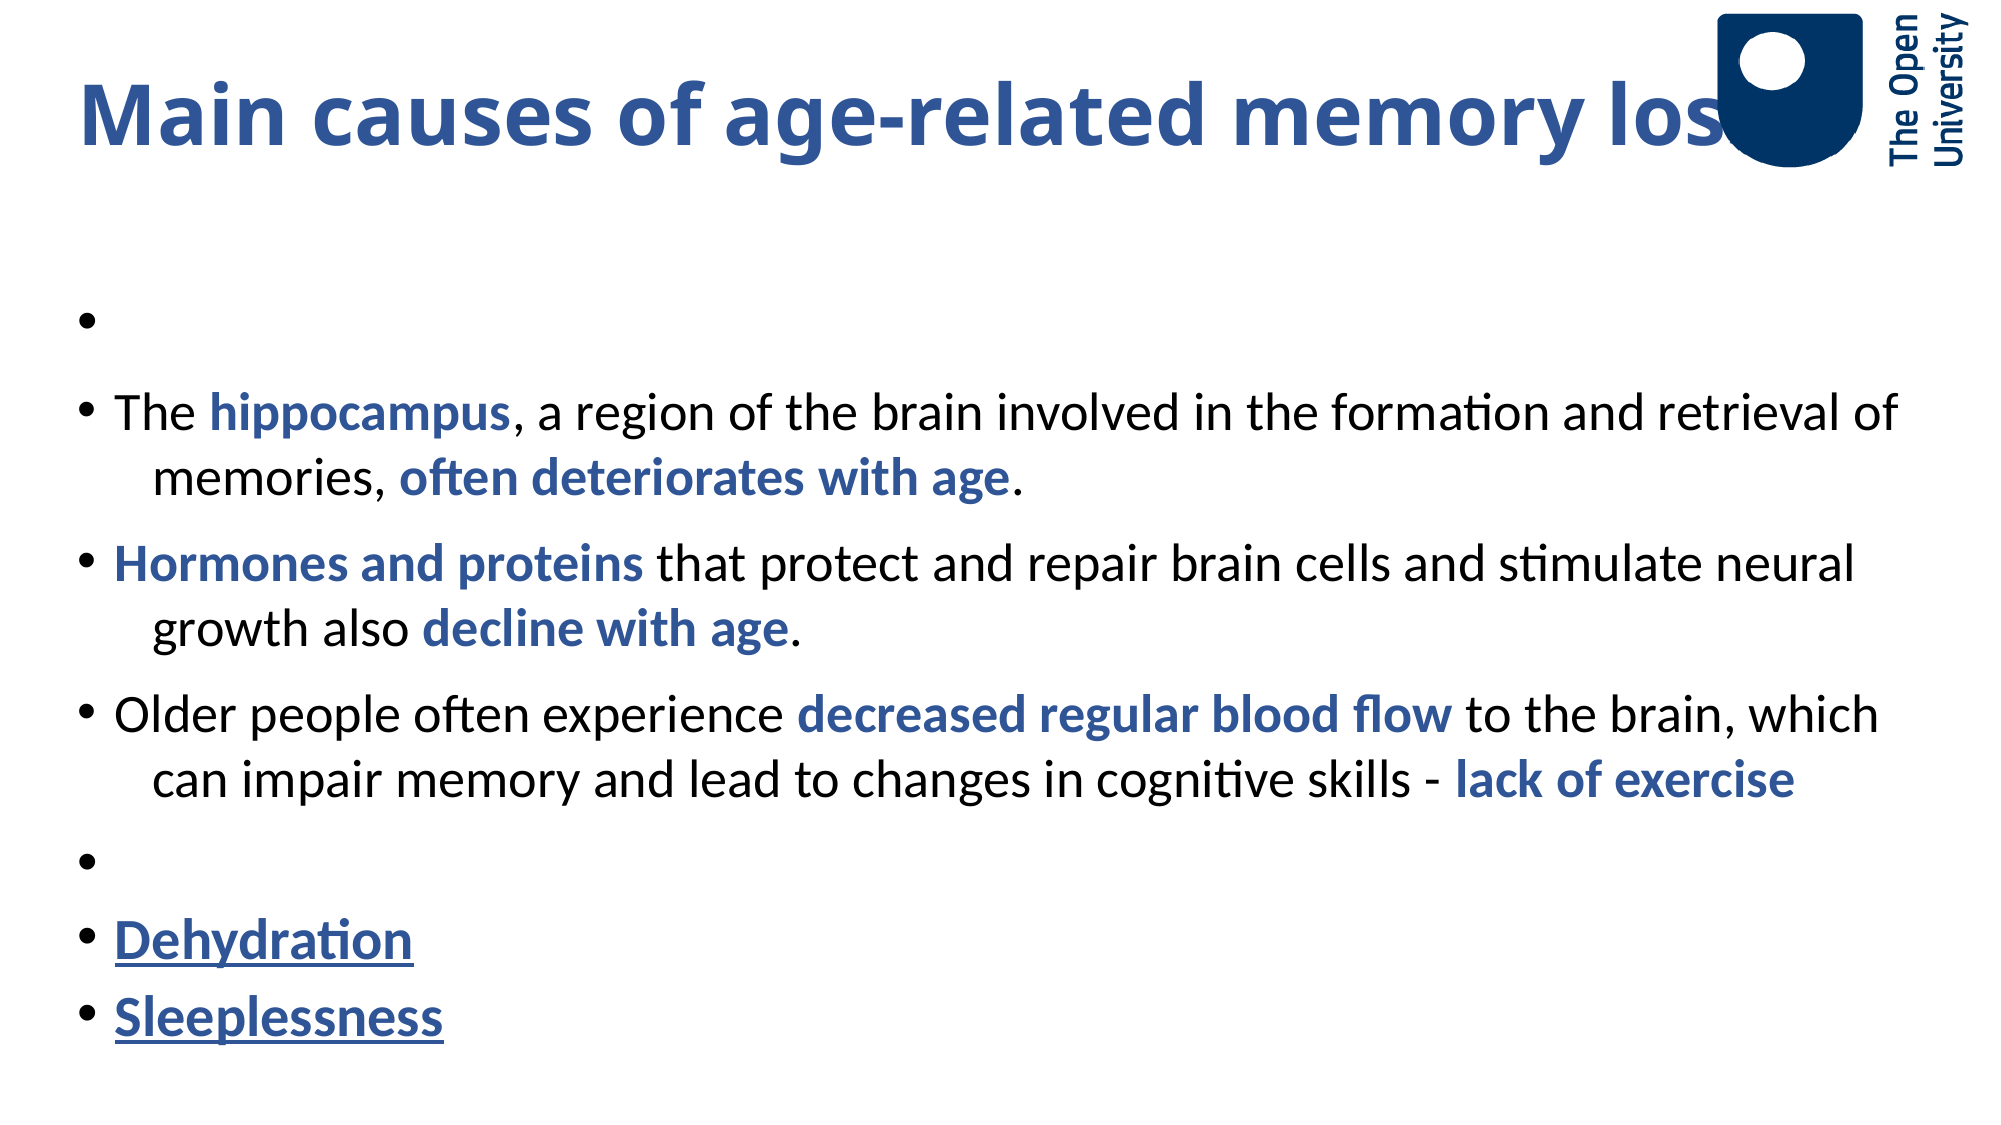

# Main causes of age-related memory loss
The hippocampus, a region of the brain involved in the formation and retrieval of memories, often deteriorates with age.
Hormones and proteins that protect and repair brain cells and stimulate neural growth also decline with age.
Older people often experience decreased regular blood flow to the brain, which can impair memory and lead to changes in cognitive skills - lack of exercise
Dehydration
Sleeplessness